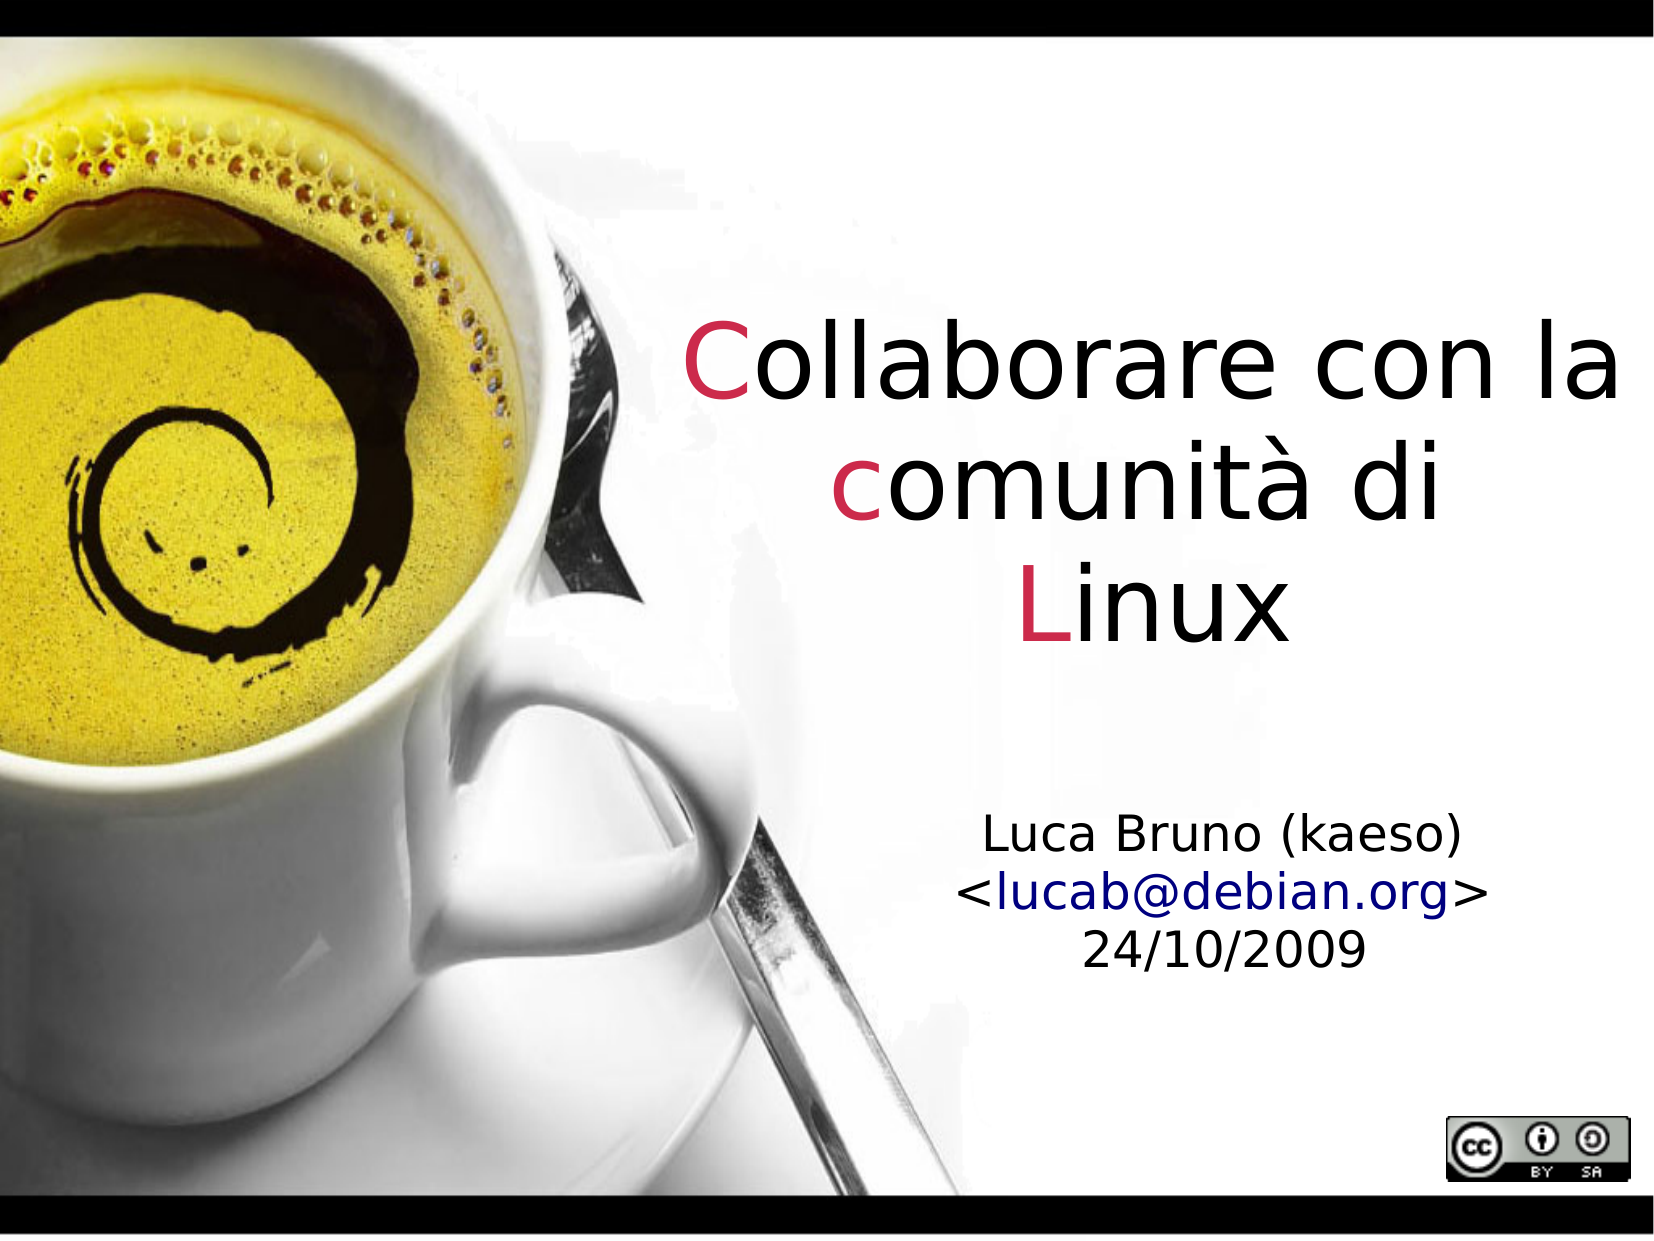

Collaborare con la
comunità di
Linux
Luca Bruno (kaeso)
<lucab@debian.org>
 24/10/2009